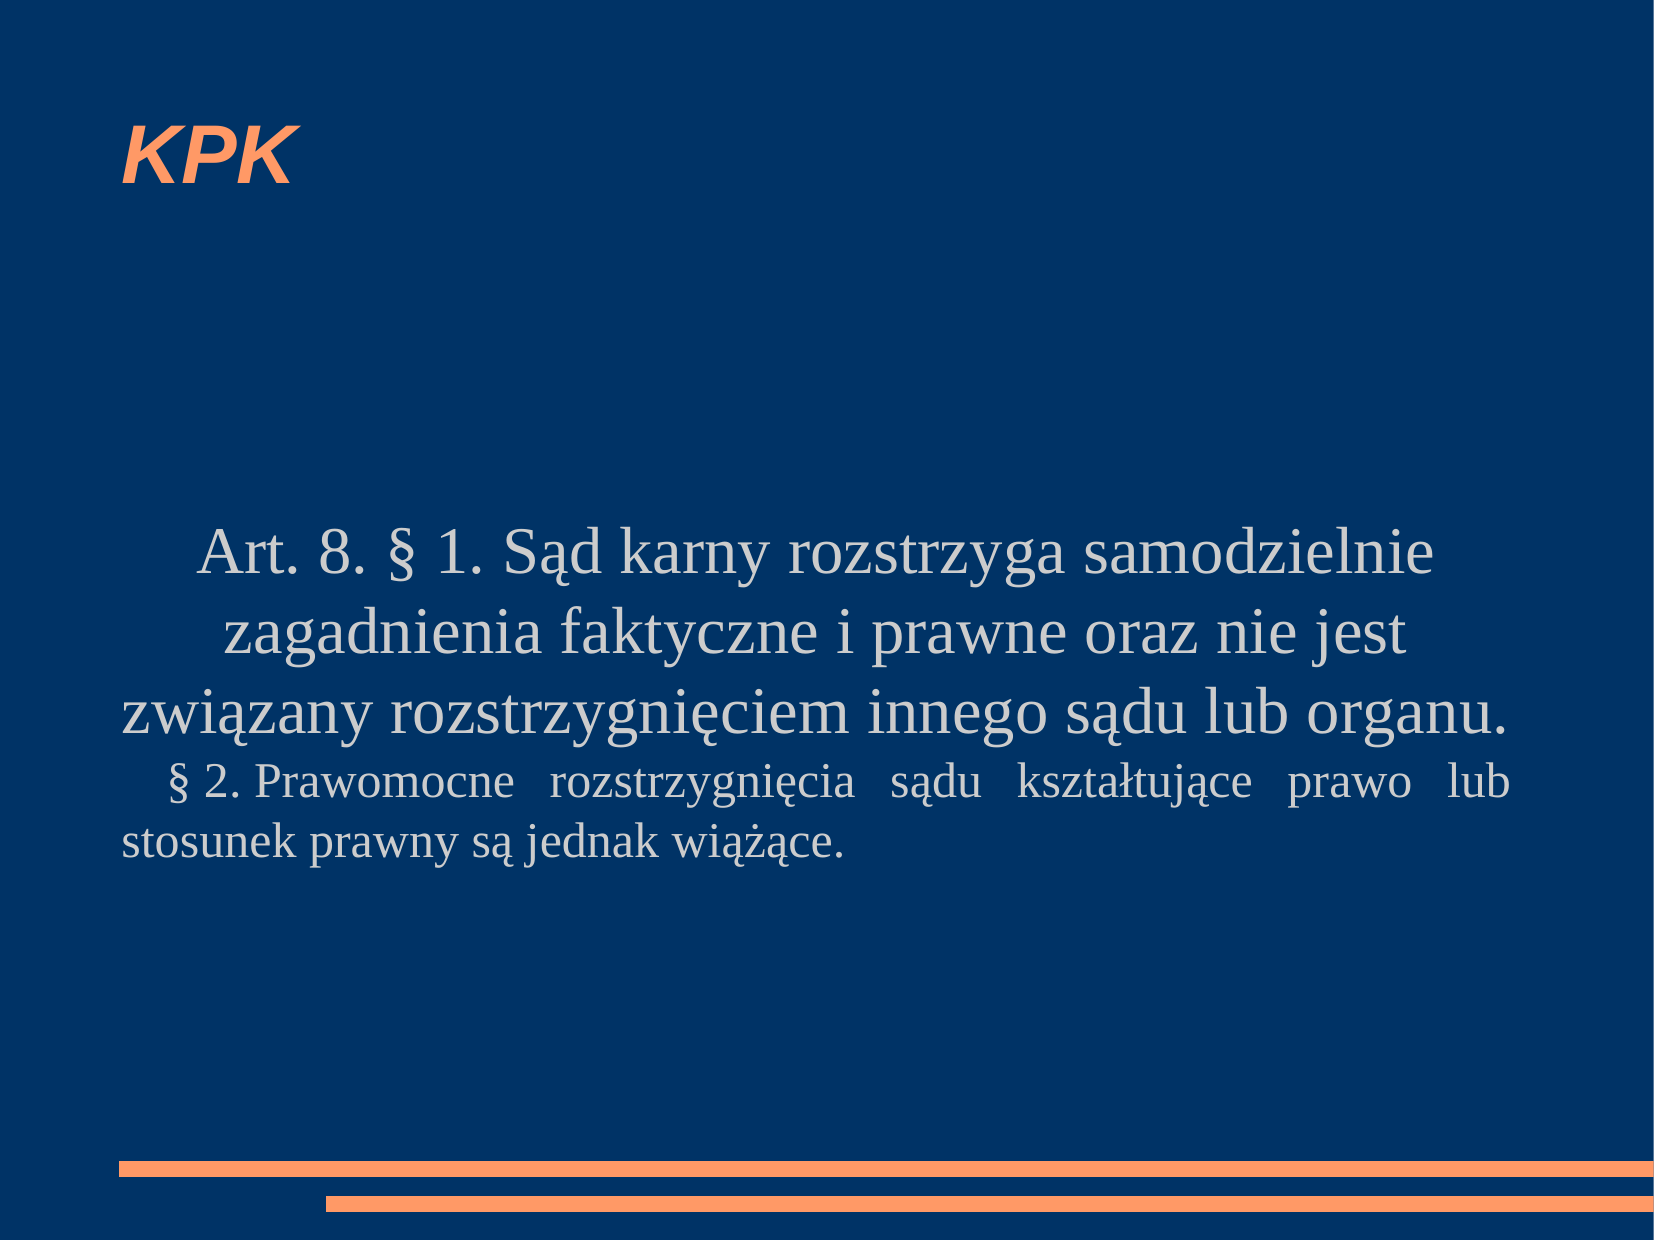

# KPK
Art. 8. § 1. Sąd karny rozstrzyga samodzielnie zagadnienia faktyczne i prawne oraz nie jest związany rozstrzygnięciem innego sądu lub organu.
§ 2. Prawomocne rozstrzygnięcia sądu kształtujące prawo lub stosunek prawny są jednak wiążące.